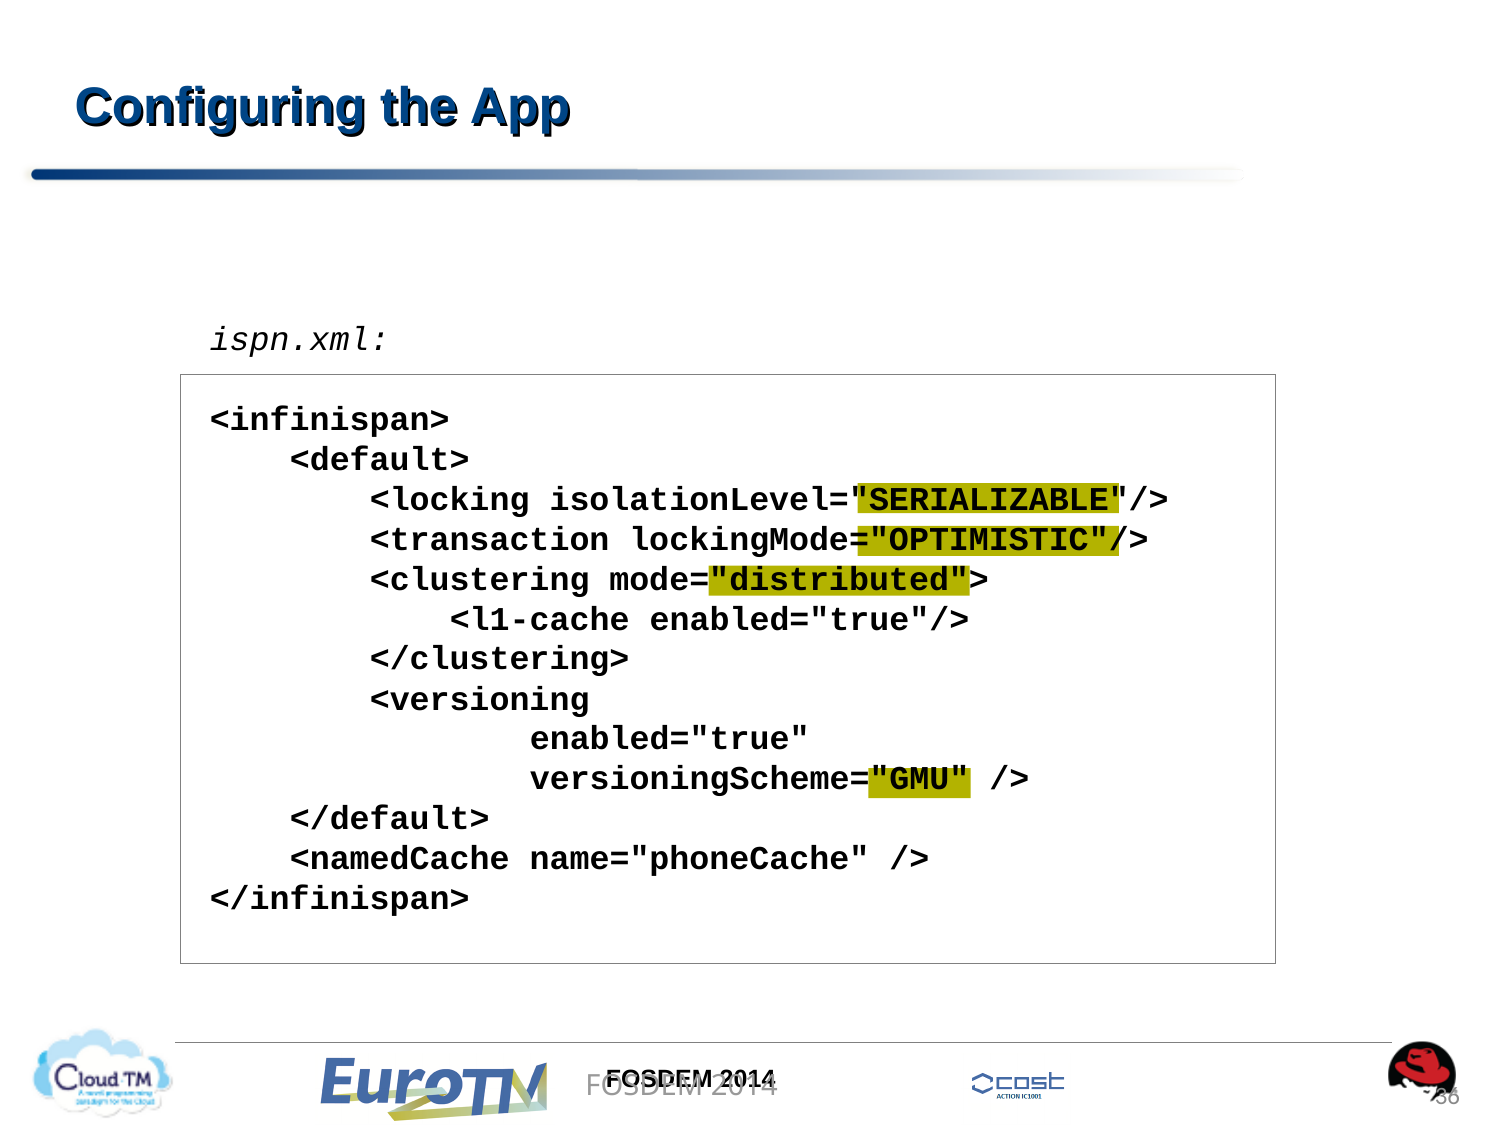

# Configuring the App
ispn.xml:
<infinispan>
 <default>
 <locking isolationLevel="SERIALIZABLE"/>
 <transaction lockingMode="OPTIMISTIC"/>
 <clustering mode="distributed">
 <l1-cache enabled="true"/>
 </clustering>
 <versioning
 enabled="true"
 versioningScheme="GMU" />
 </default>
 <namedCache name="phoneCache" />
</infinispan>
FOSDEM 2014